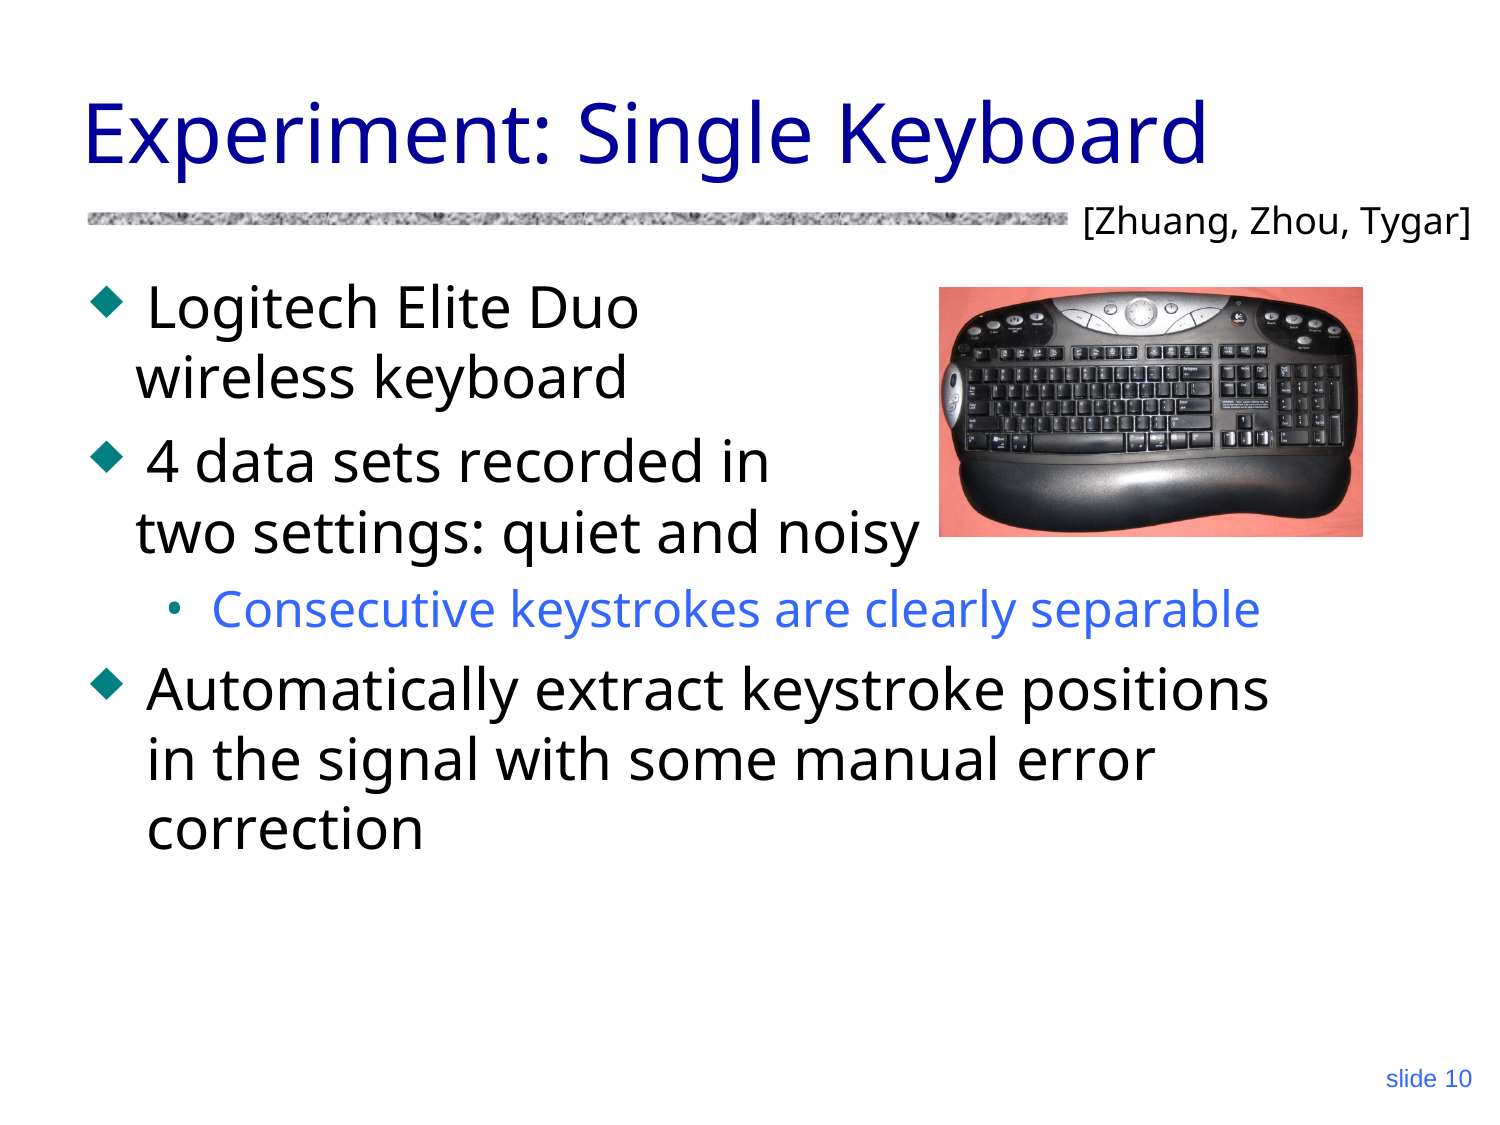

# Experiment: Single Keyboard
[Zhuang, Zhou, Tygar]
Logitech Elite Duo
 wireless keyboard
4 data sets recorded in
 two settings: quiet and noisy
Consecutive keystrokes are clearly separable
Automatically extract keystroke positions in the signal with some manual error correction
slide